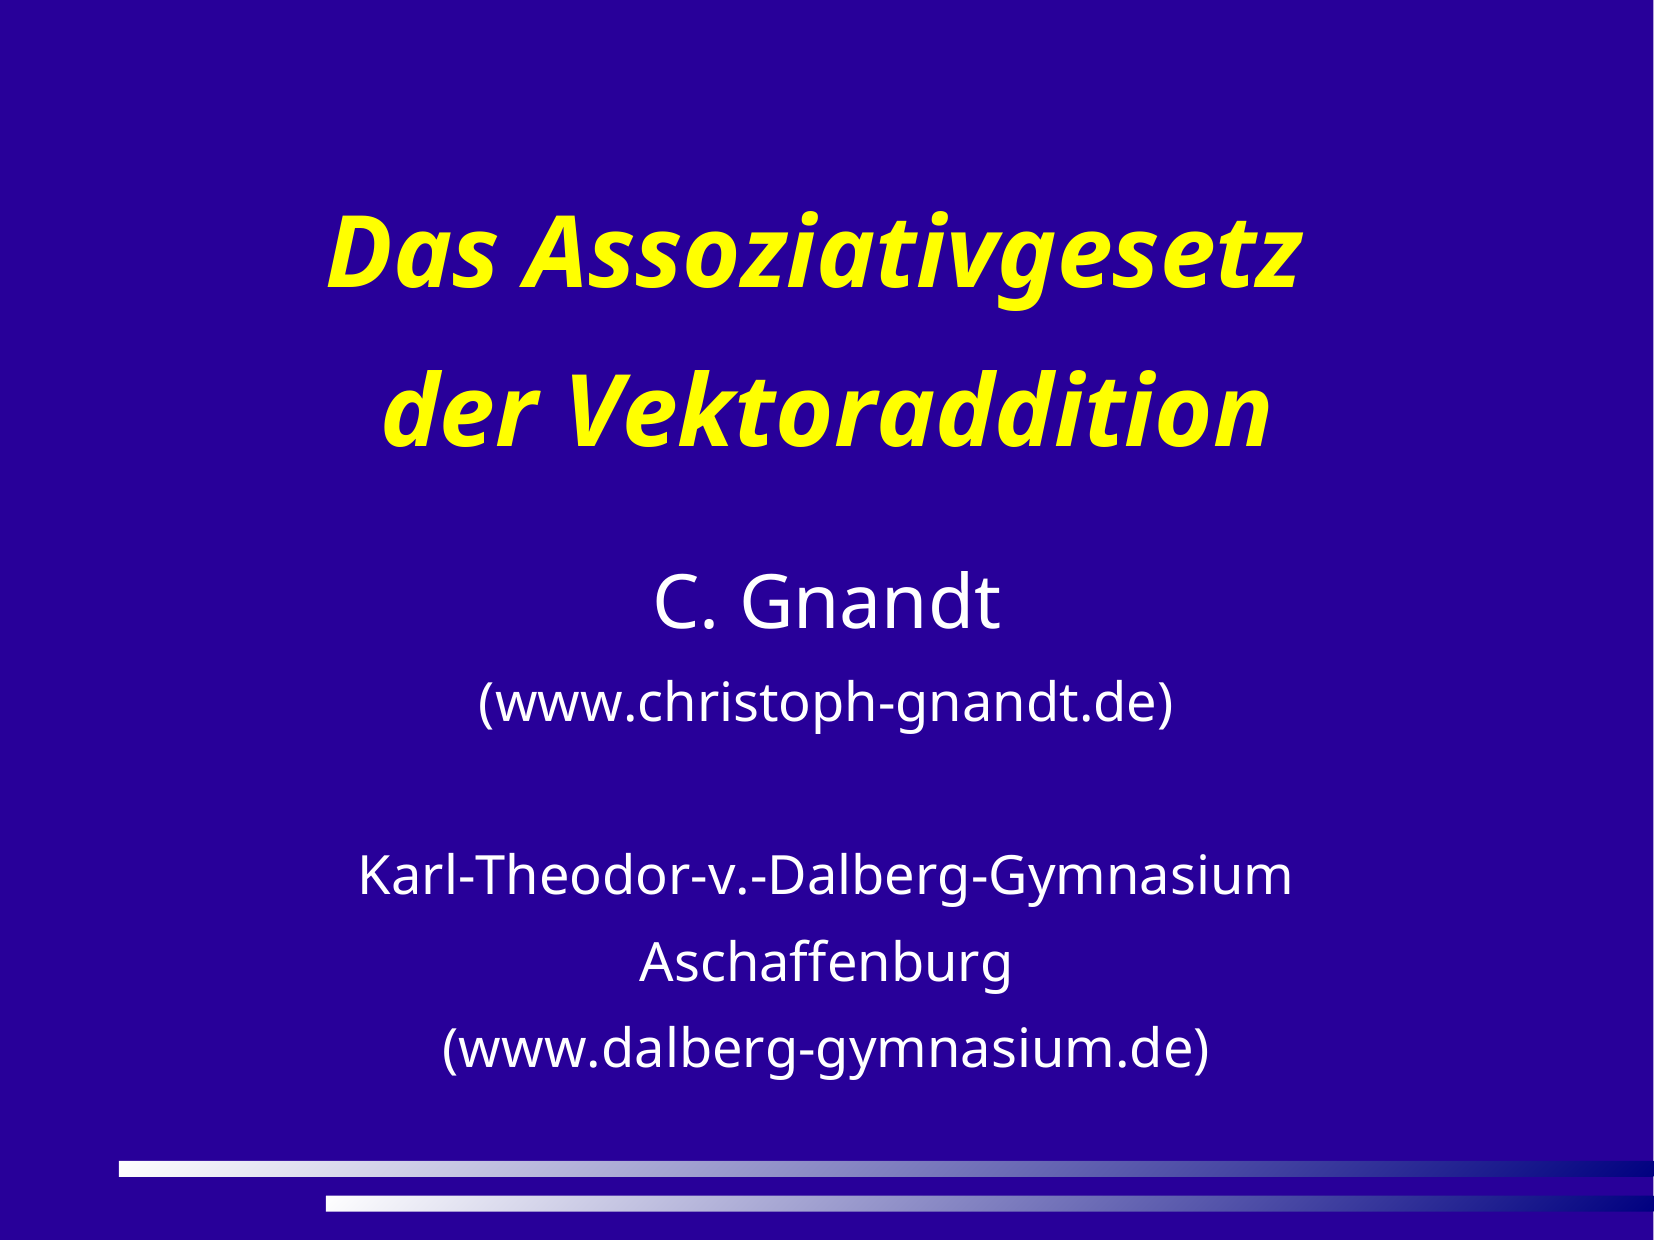

Das Assoziativgesetz
der Vektoraddition
C. Gnandt
(www.christoph-gnandt.de)
Karl-Theodor-v.-Dalberg-Gymnasium Aschaffenburg
(www.dalberg-gymnasium.de)